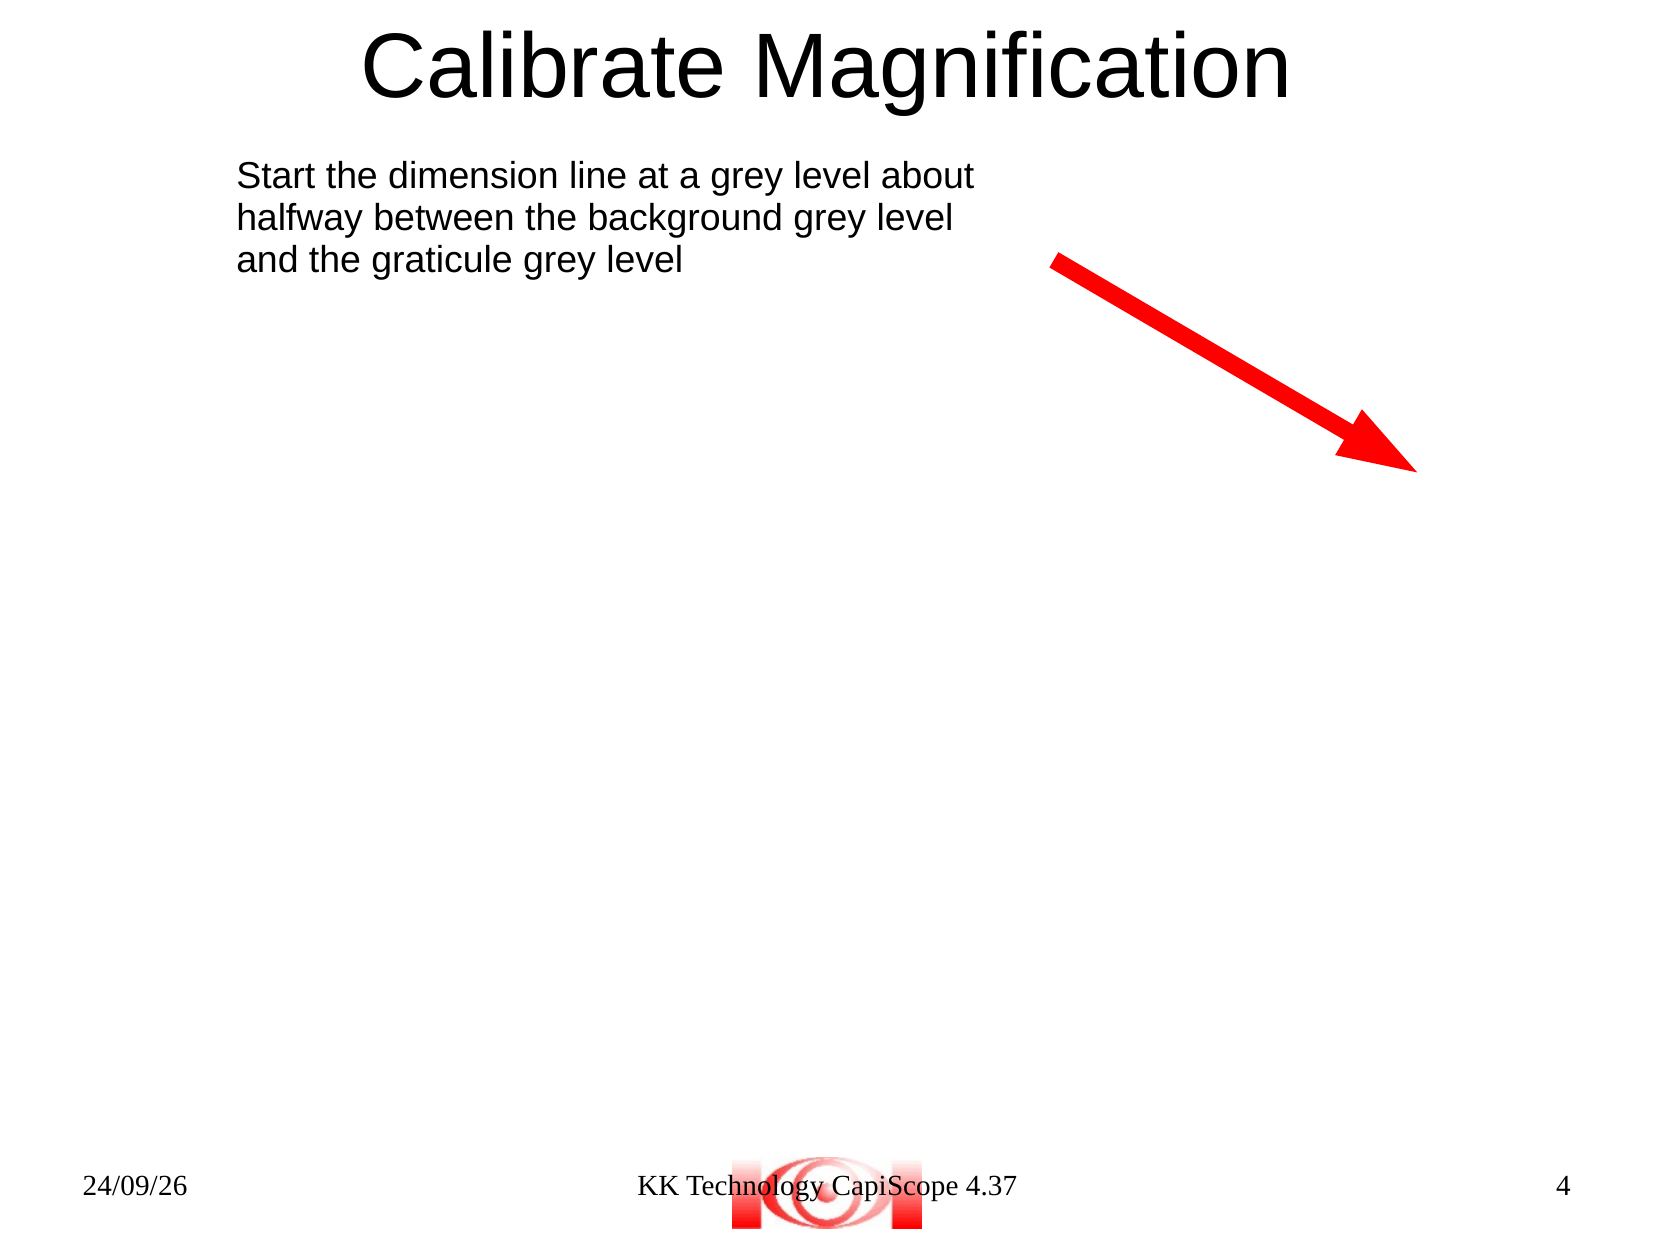

# Calibrate Magnification
Start the dimension line at a grey level about halfway between the background grey level and the graticule grey level
KK Technology CapiScope 4.37
4